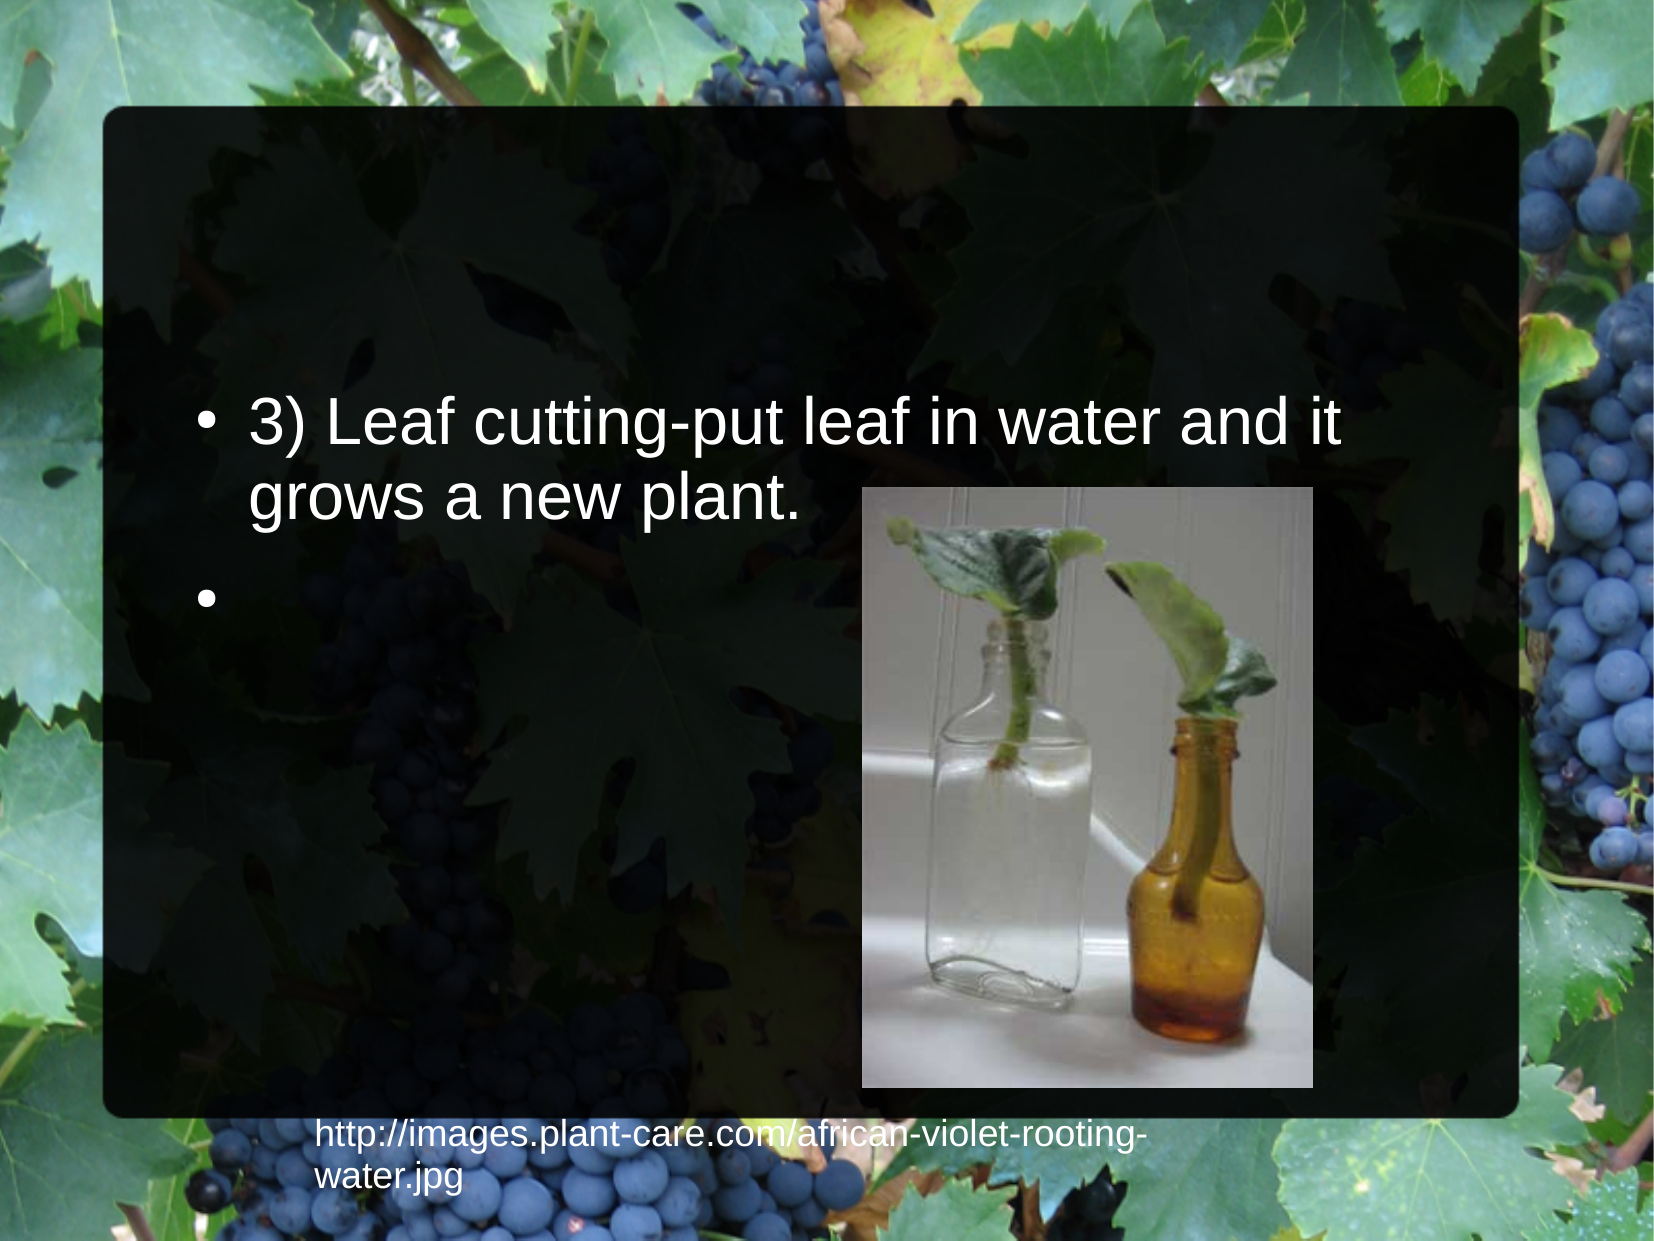

#
3) Leaf cutting-put leaf in water and it grows a new plant.
http://images.plant-care.com/african-violet-rooting-water.jpg